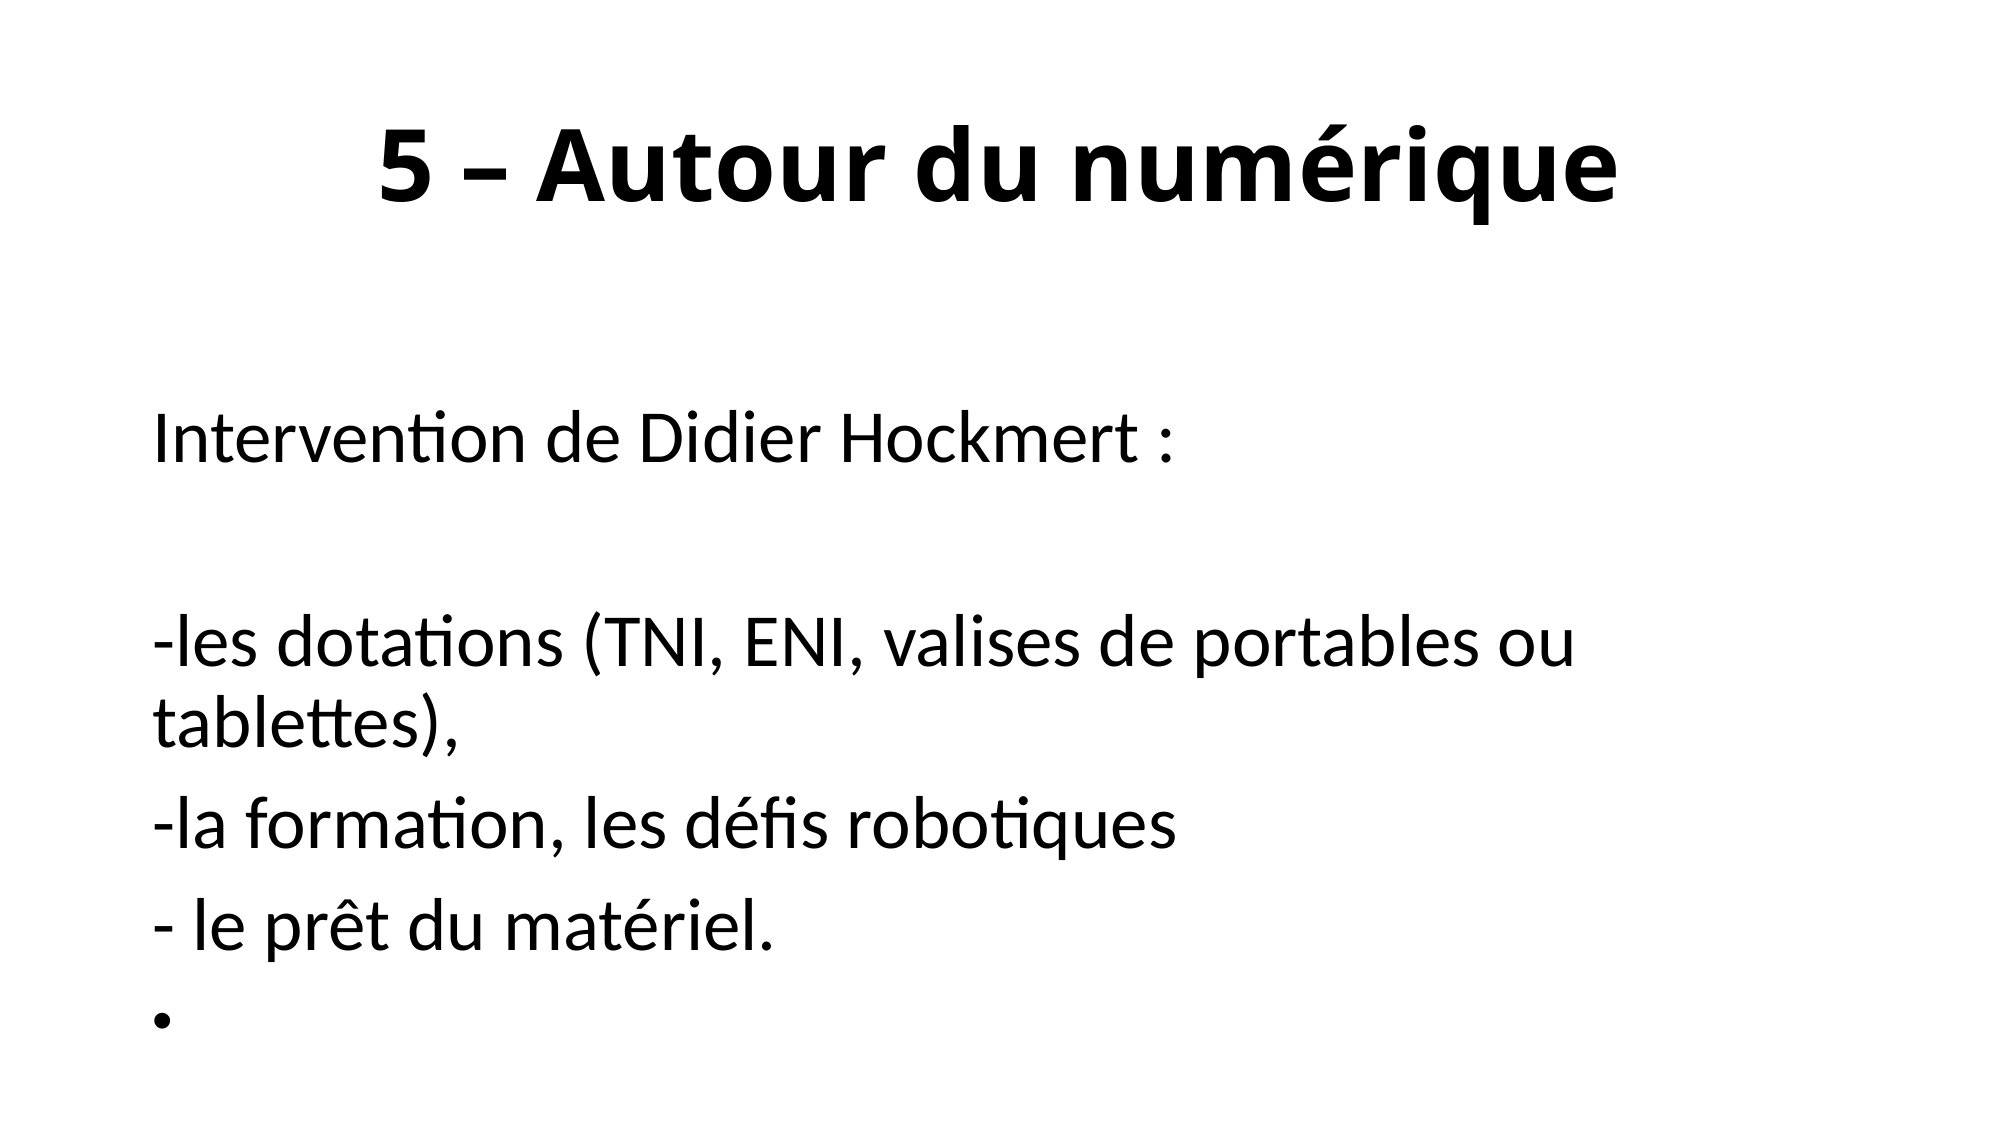

# 5 – Autour du numérique
Intervention de Didier Hockmert :
-les dotations (TNI, ENI, valises de portables ou tablettes),
-la formation, les défis robotiques
- le prêt du matériel.